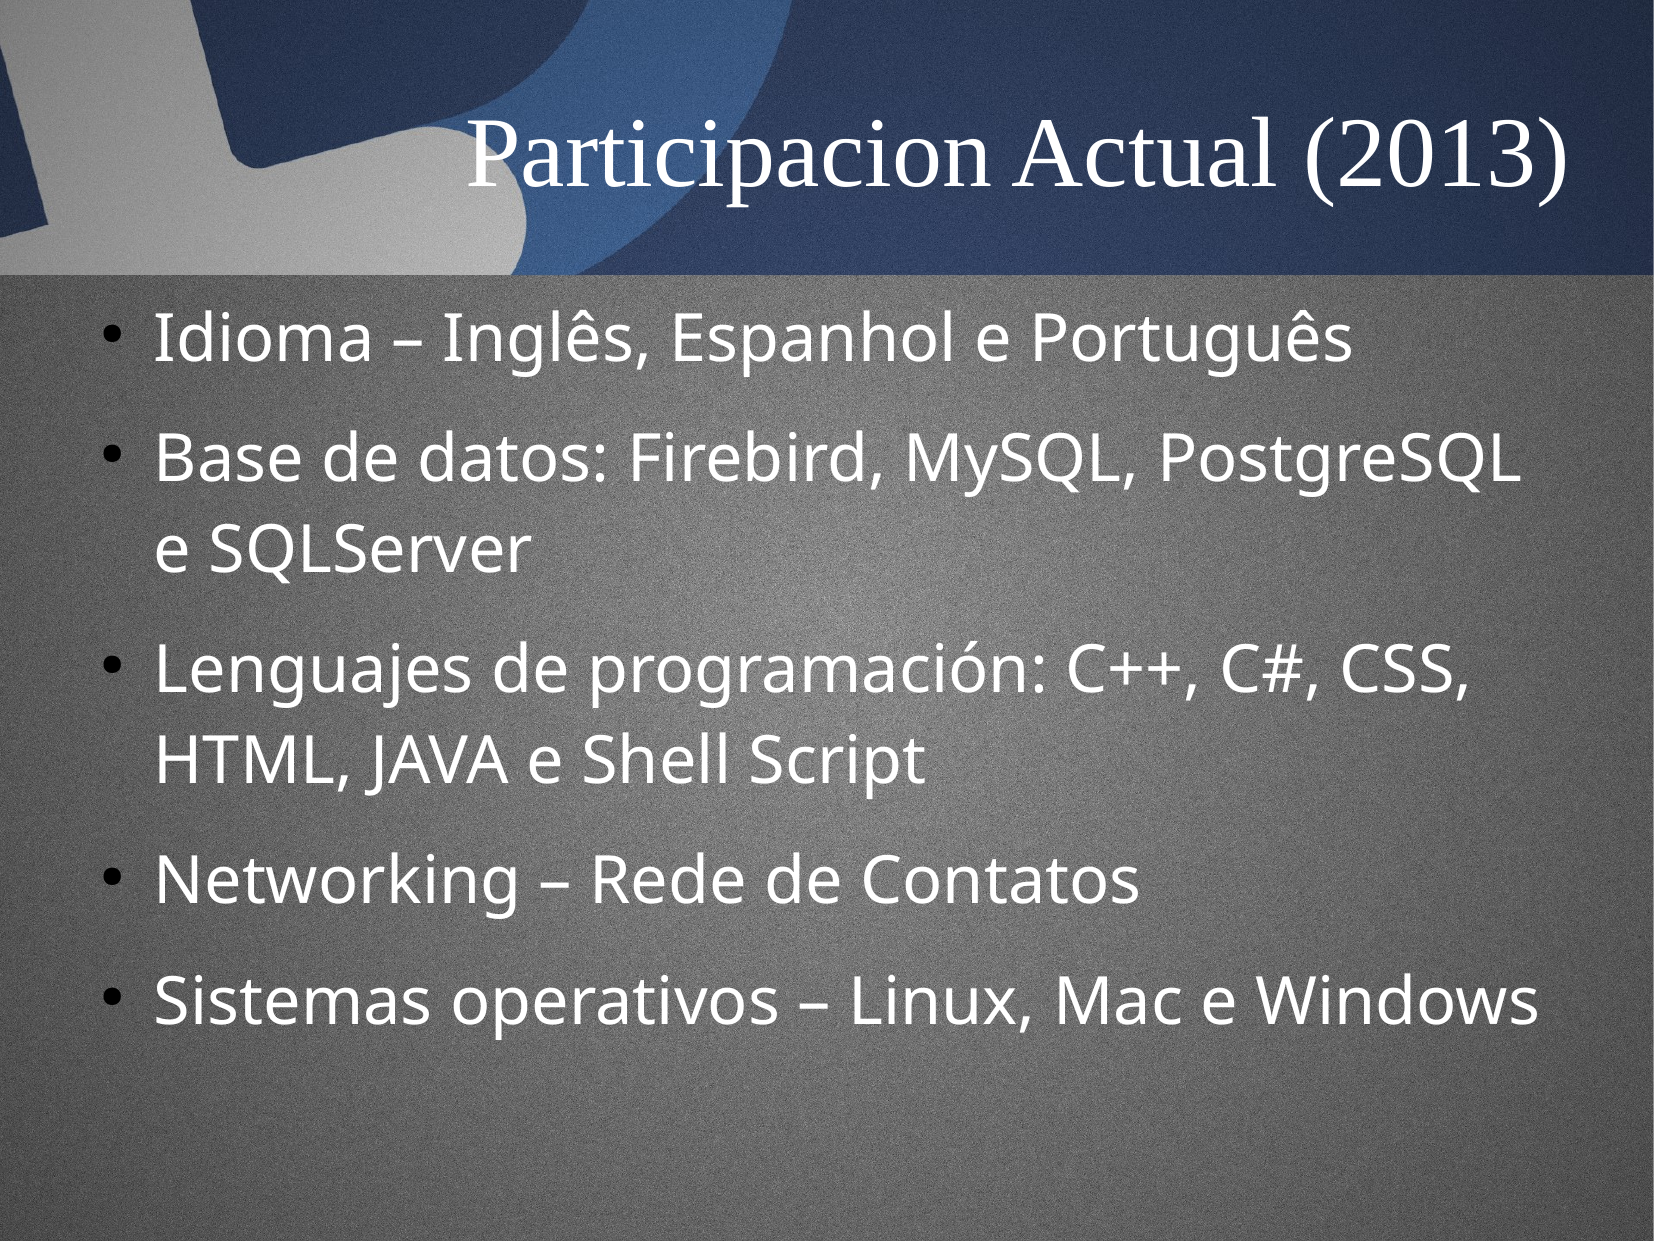

# Participacion Actual (2013)
Idioma – Inglês, Espanhol e Português
Base de datos: Firebird, MySQL, PostgreSQL e SQLServer
Lenguajes de programación: C++, C#, CSS, HTML, JAVA e Shell Script
Networking – Rede de Contatos
Sistemas operativos – Linux, Mac e Windows